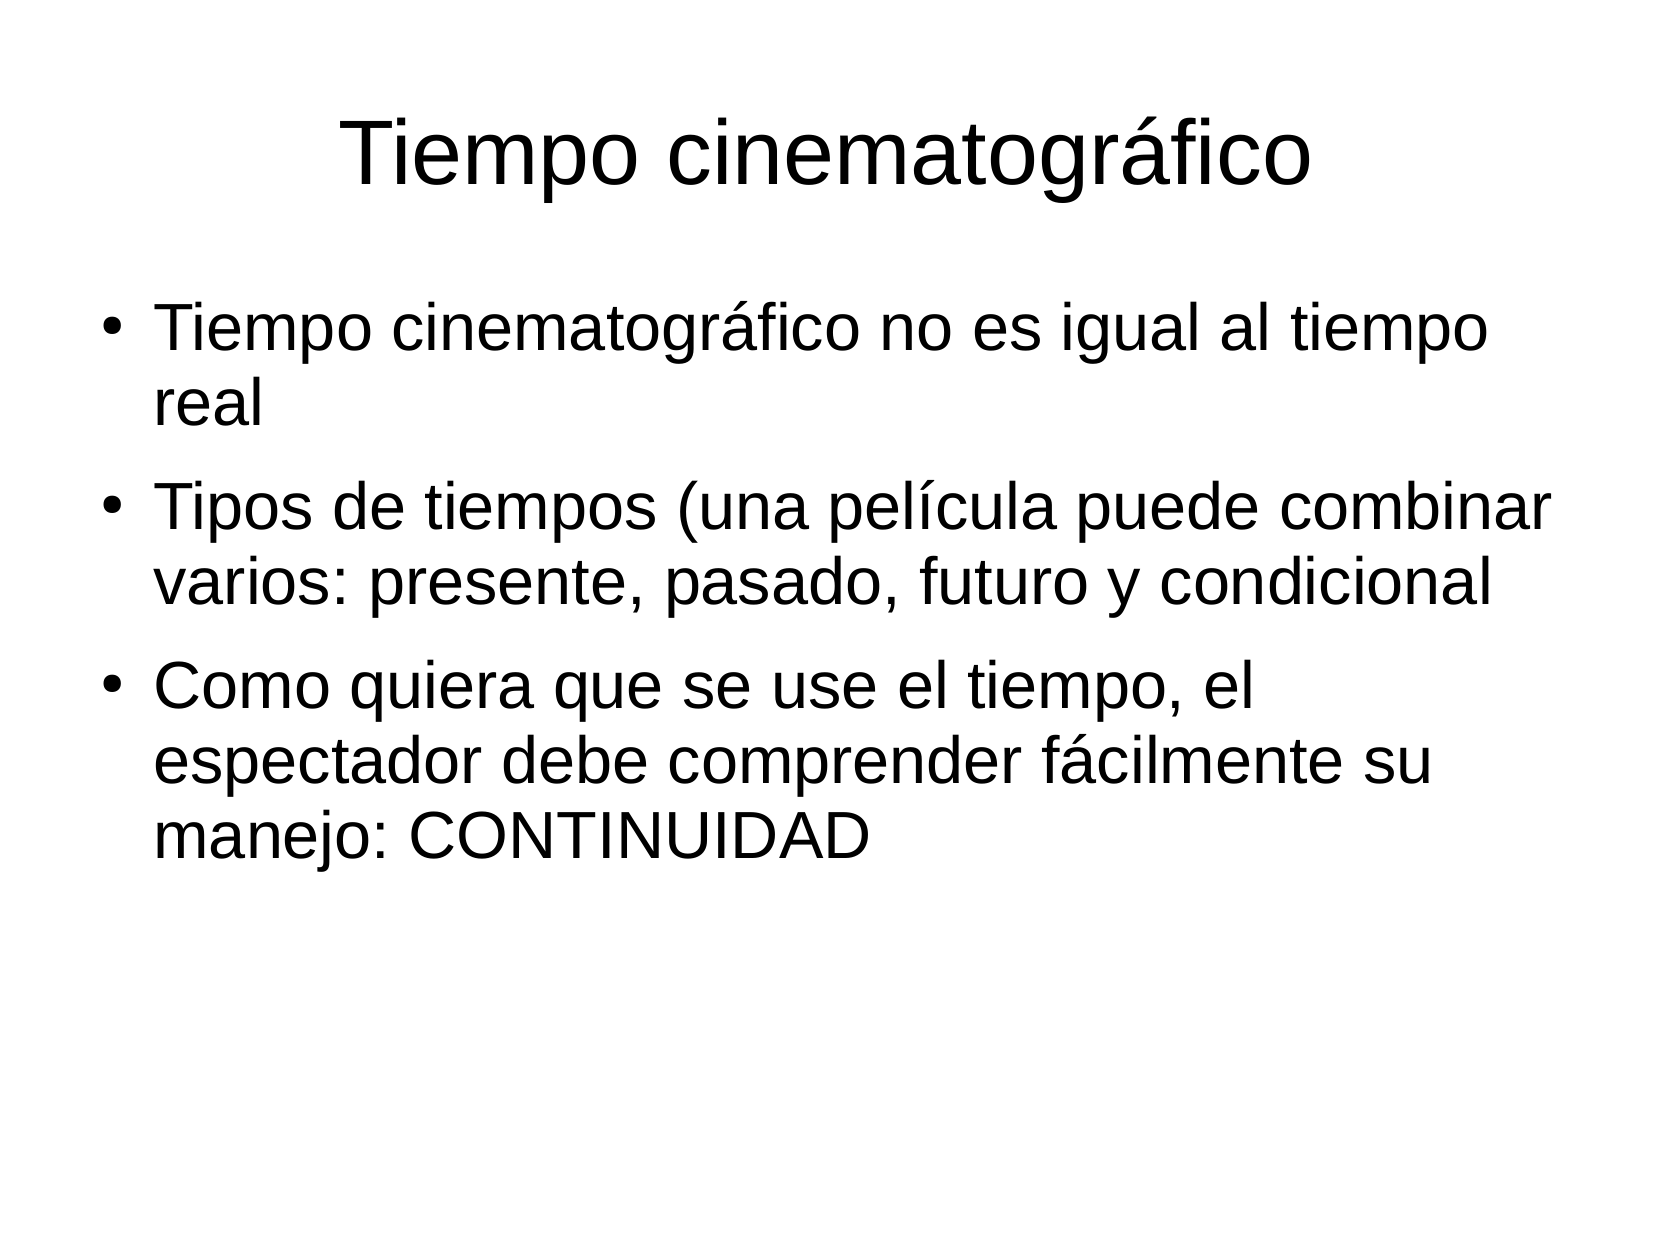

# Tiempo cinematográfico
Tiempo cinematográfico no es igual al tiempo real
Tipos de tiempos (una película puede combinar varios: presente, pasado, futuro y condicional
Como quiera que se use el tiempo, el espectador debe comprender fácilmente su manejo: CONTINUIDAD